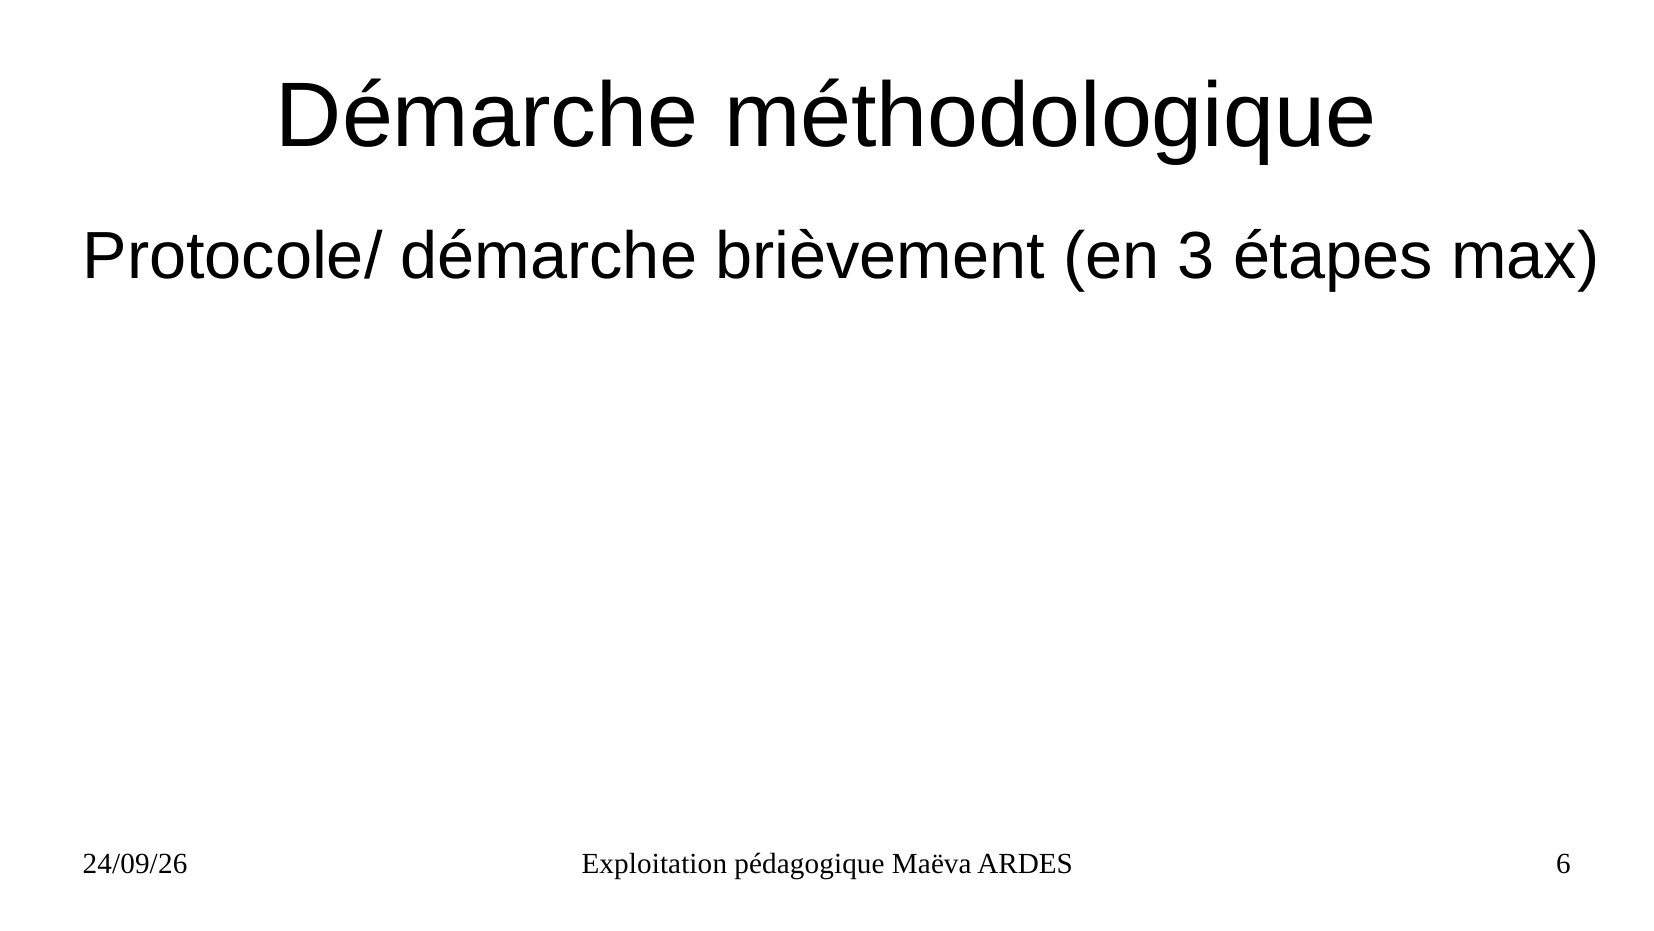

# Démarche méthodologique
Protocole/ démarche brièvement (en 3 étapes max)
Exploitation pédagogique Maëva ARDES
6